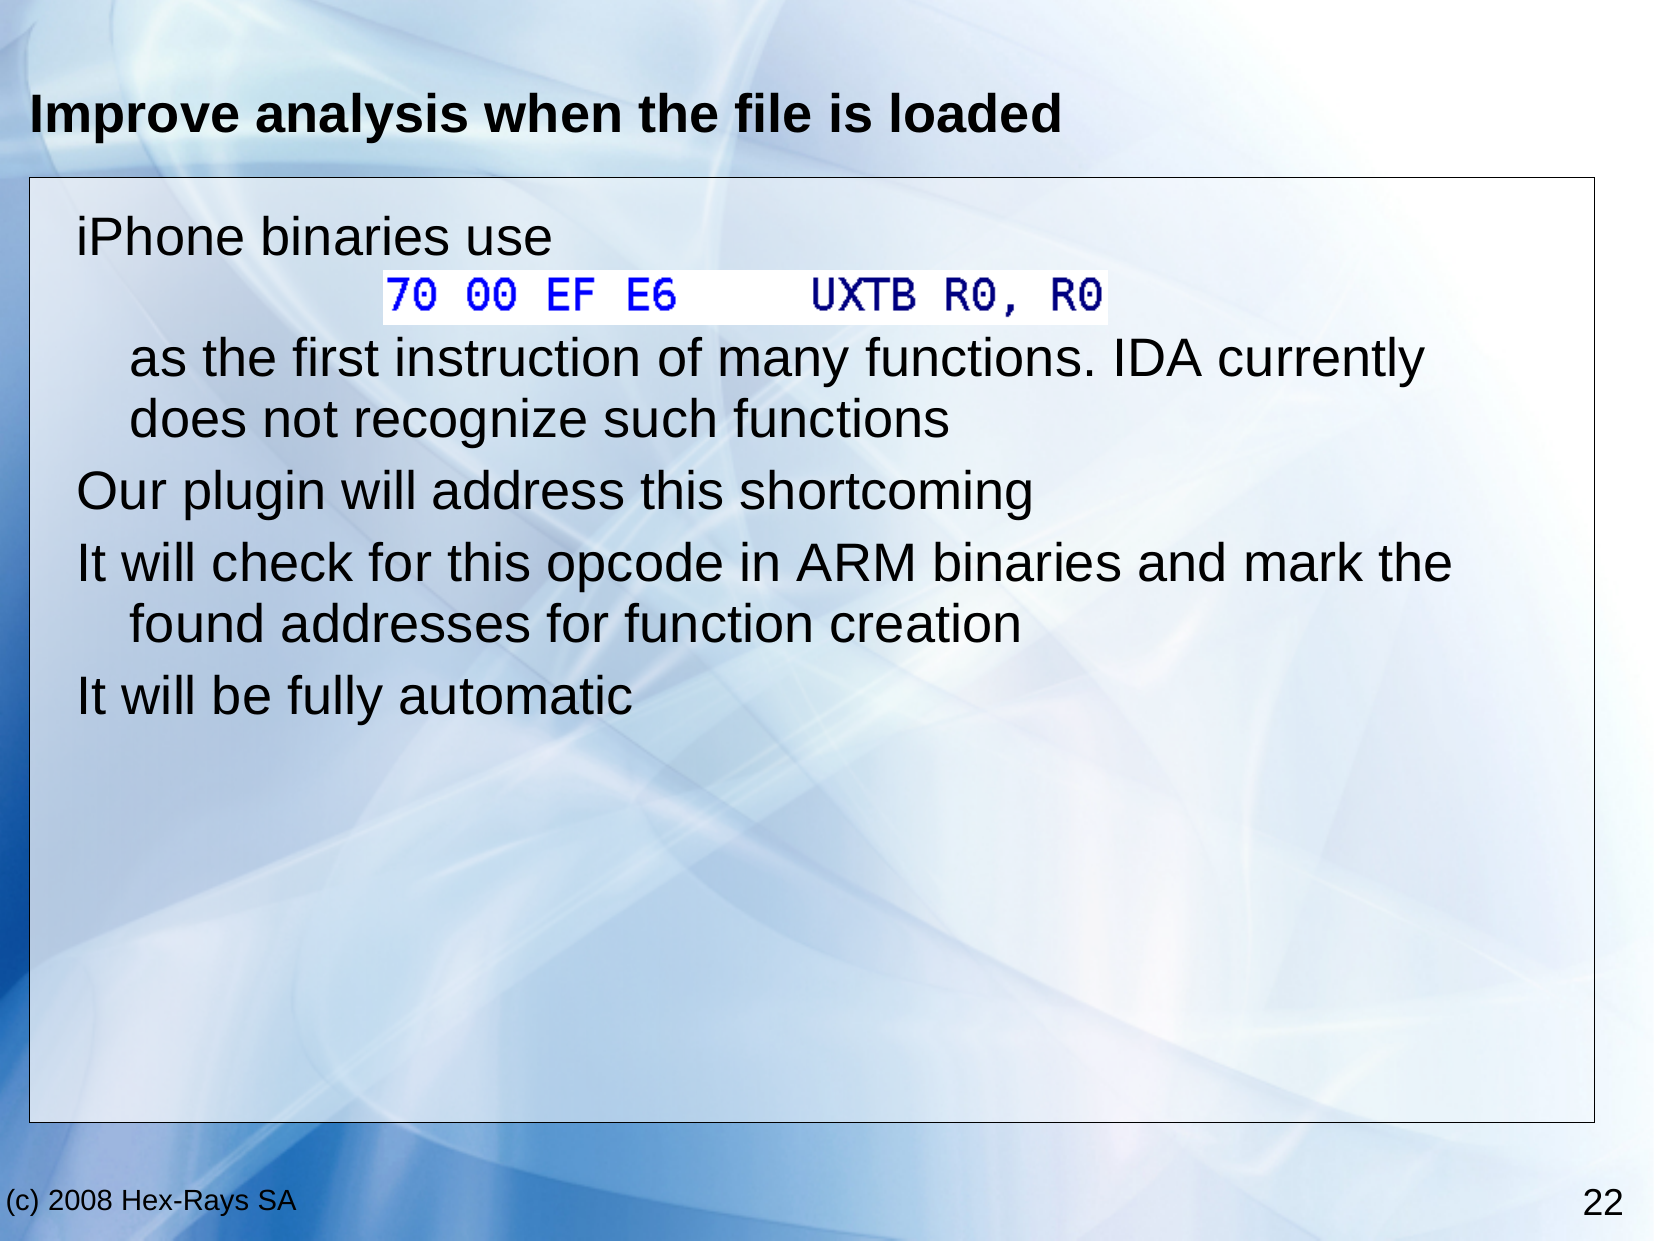

# Improve analysis when the file is loaded
iPhone binaries use
as the first instruction of many functions. IDA currently does not recognize such functions
Our plugin will address this shortcoming
It will check for this opcode in ARM binaries and mark the found addresses for function creation
It will be fully automatic
22
(c) 2008 Hex-Rays SA